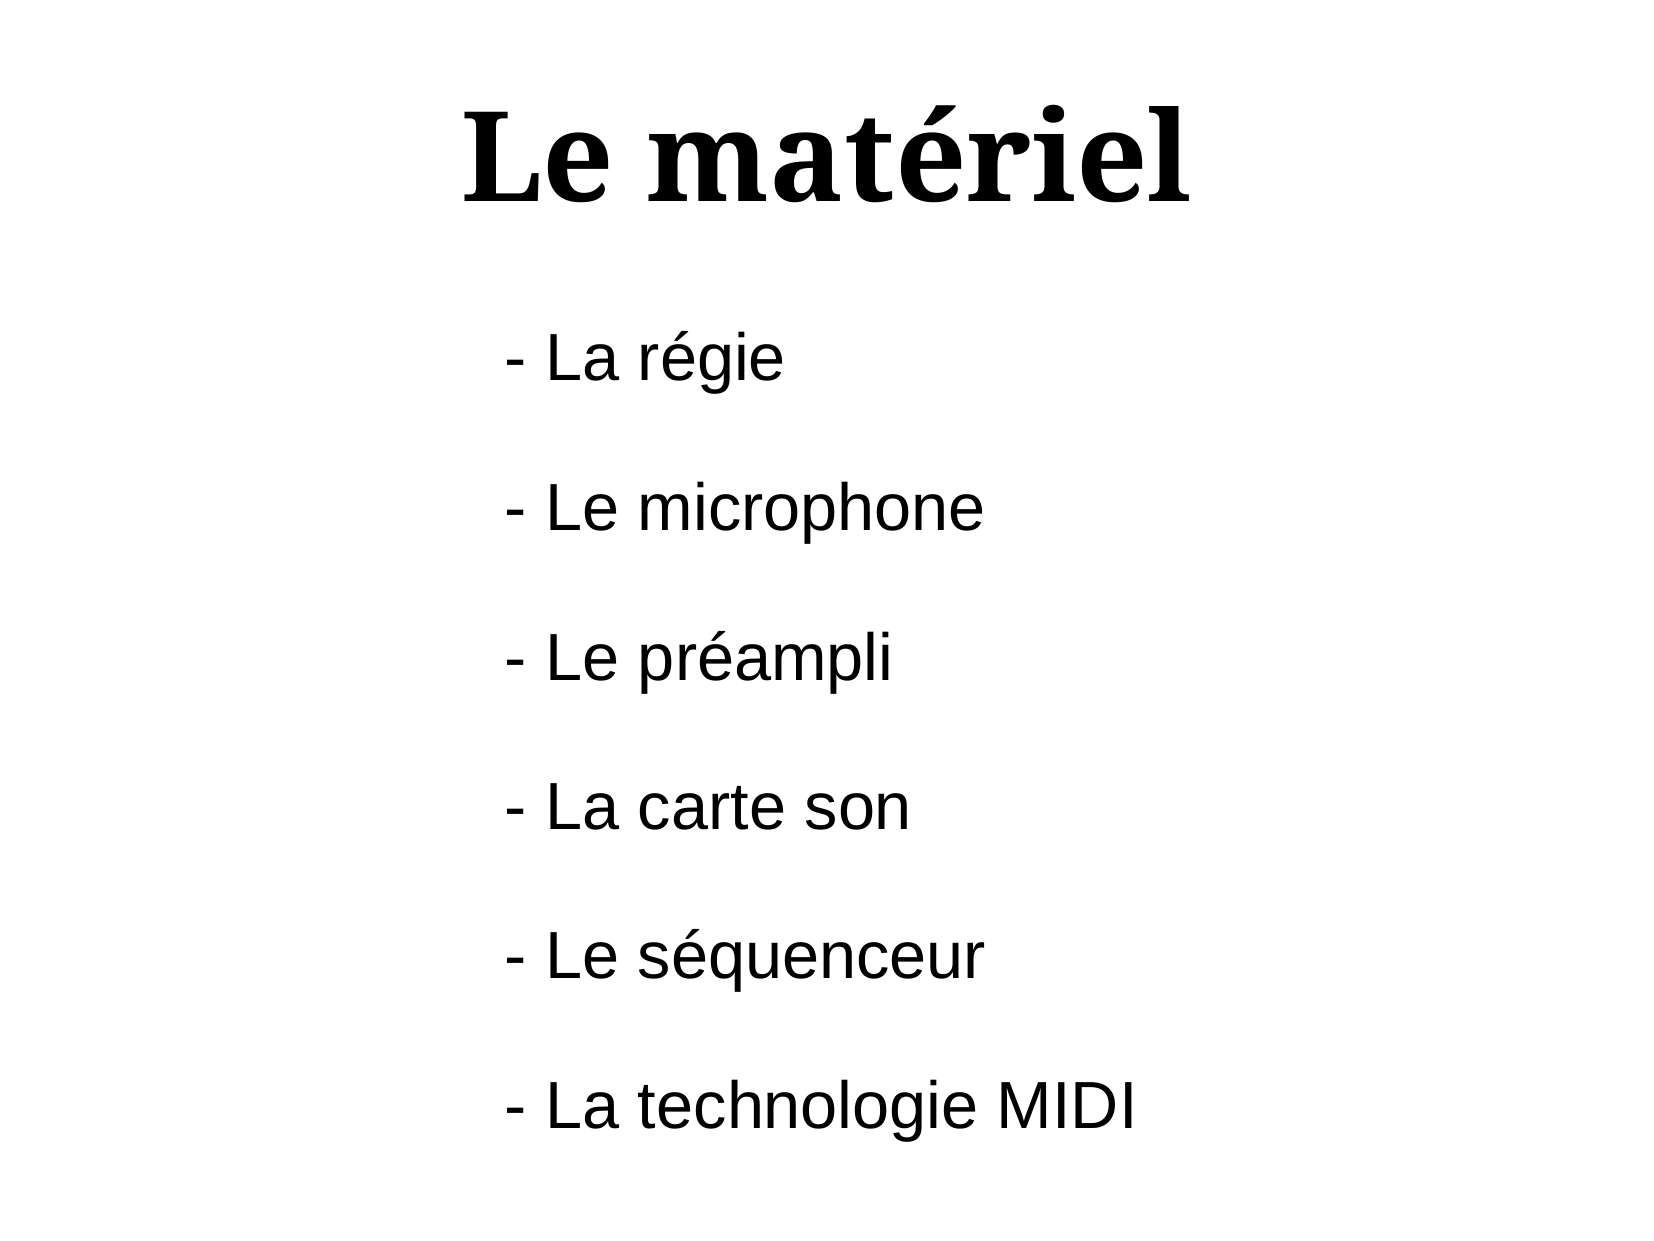

# Le matériel
- La régie
- Le microphone
- Le préampli
- La carte son
- Le séquenceur
- La technologie MIDI